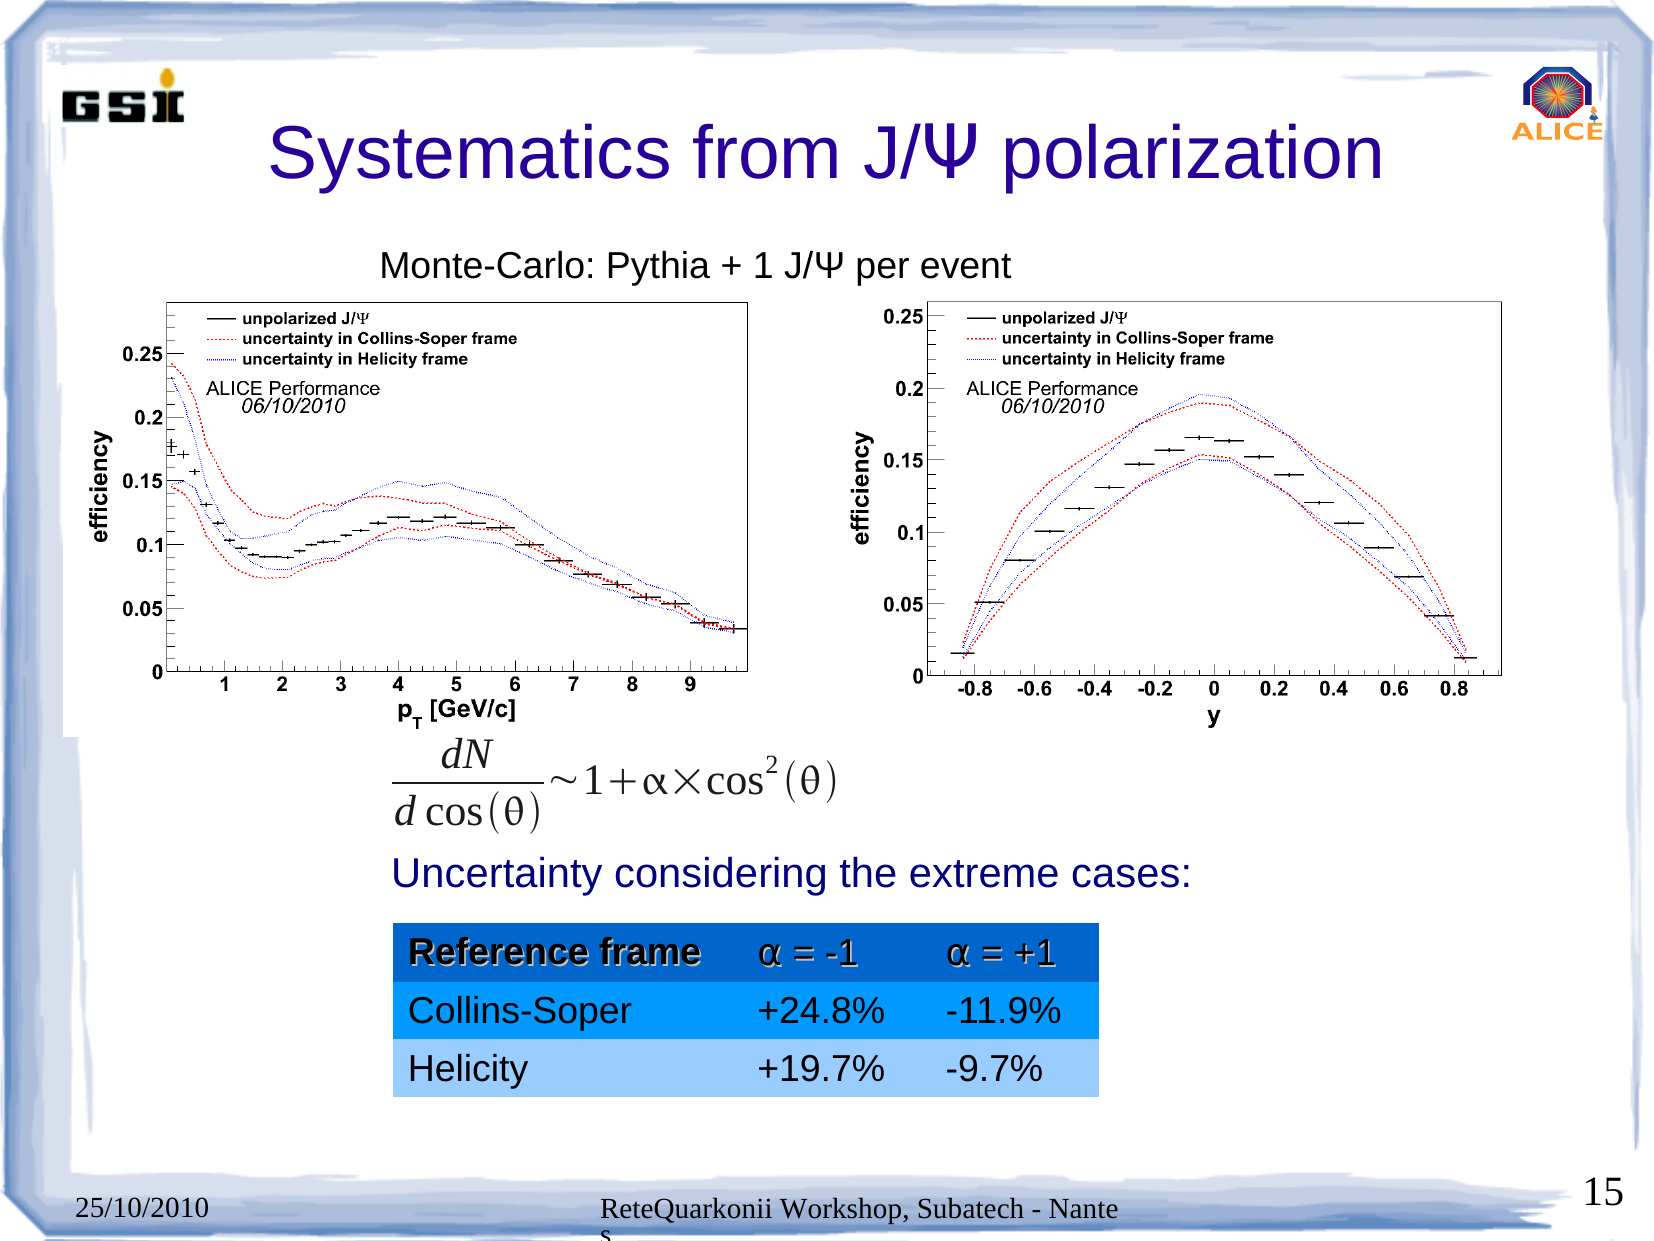

# Systematics from J/Ψ polarization
Monte-Carlo: Pythia + 1 J/Ψ per event
Uncertainty considering the extreme cases:
| Reference frame | α = -1 | α = +1 |
| --- | --- | --- |
| Collins-Soper | +24.8% | -11.9% |
| Helicity | +19.7% | -9.7% |
15
25/10/2010
ReteQuarkonii Workshop, Subatech - Nantes